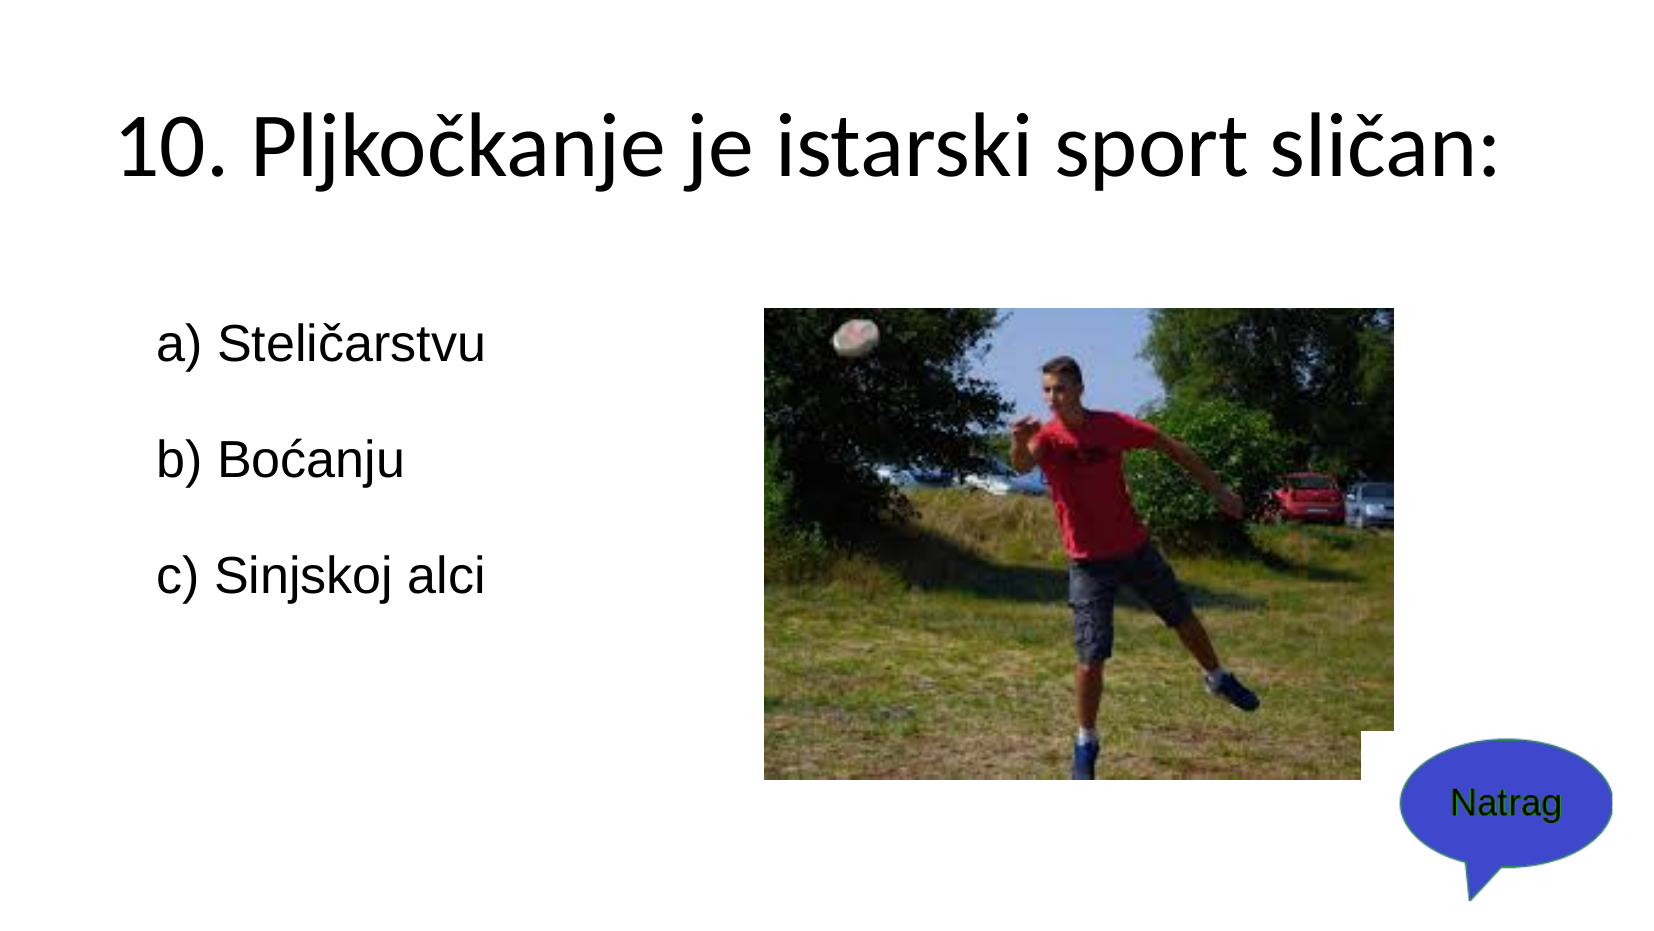

# 10. Pljkočkanje je istarski sport sličan:
a) Steličarstvu
b) Boćanju
c) Sinjskoj alci